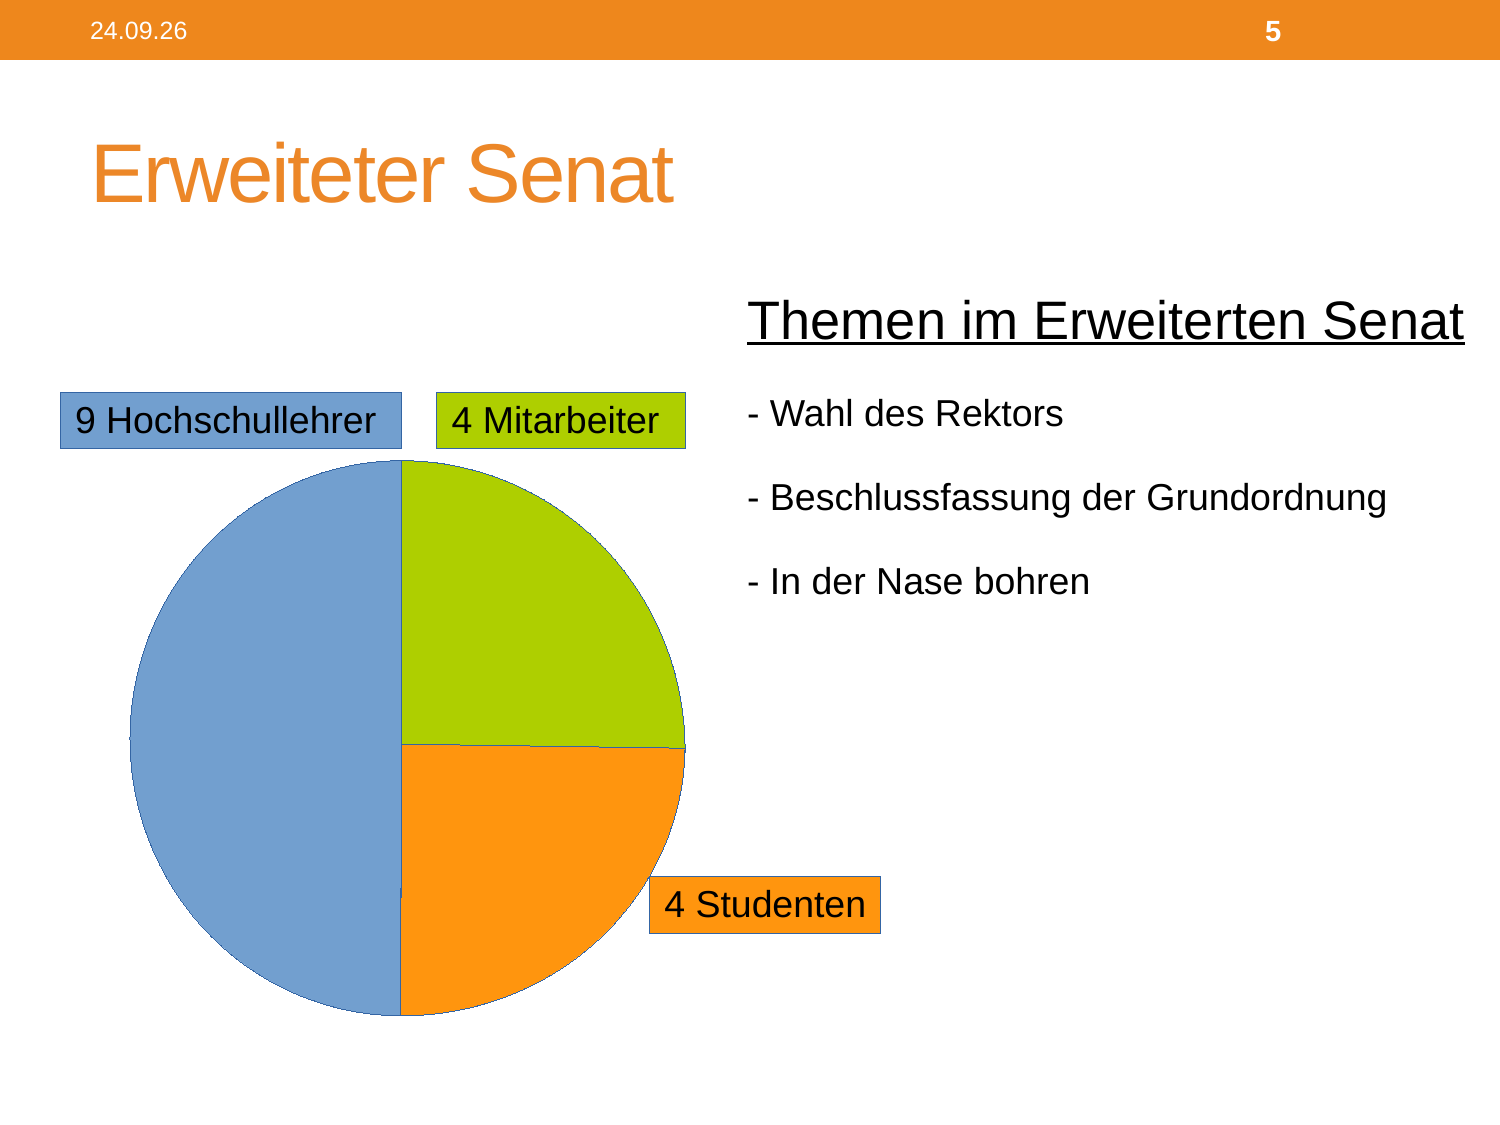

# Erweiteter Senat
Themen im Erweiterten Senat
- Wahl des Rektors
- Beschlussfassung der Grundordnung
- In der Nase bohren
9 Hochschullehrer
4 Mitarbeiter
4 Studenten